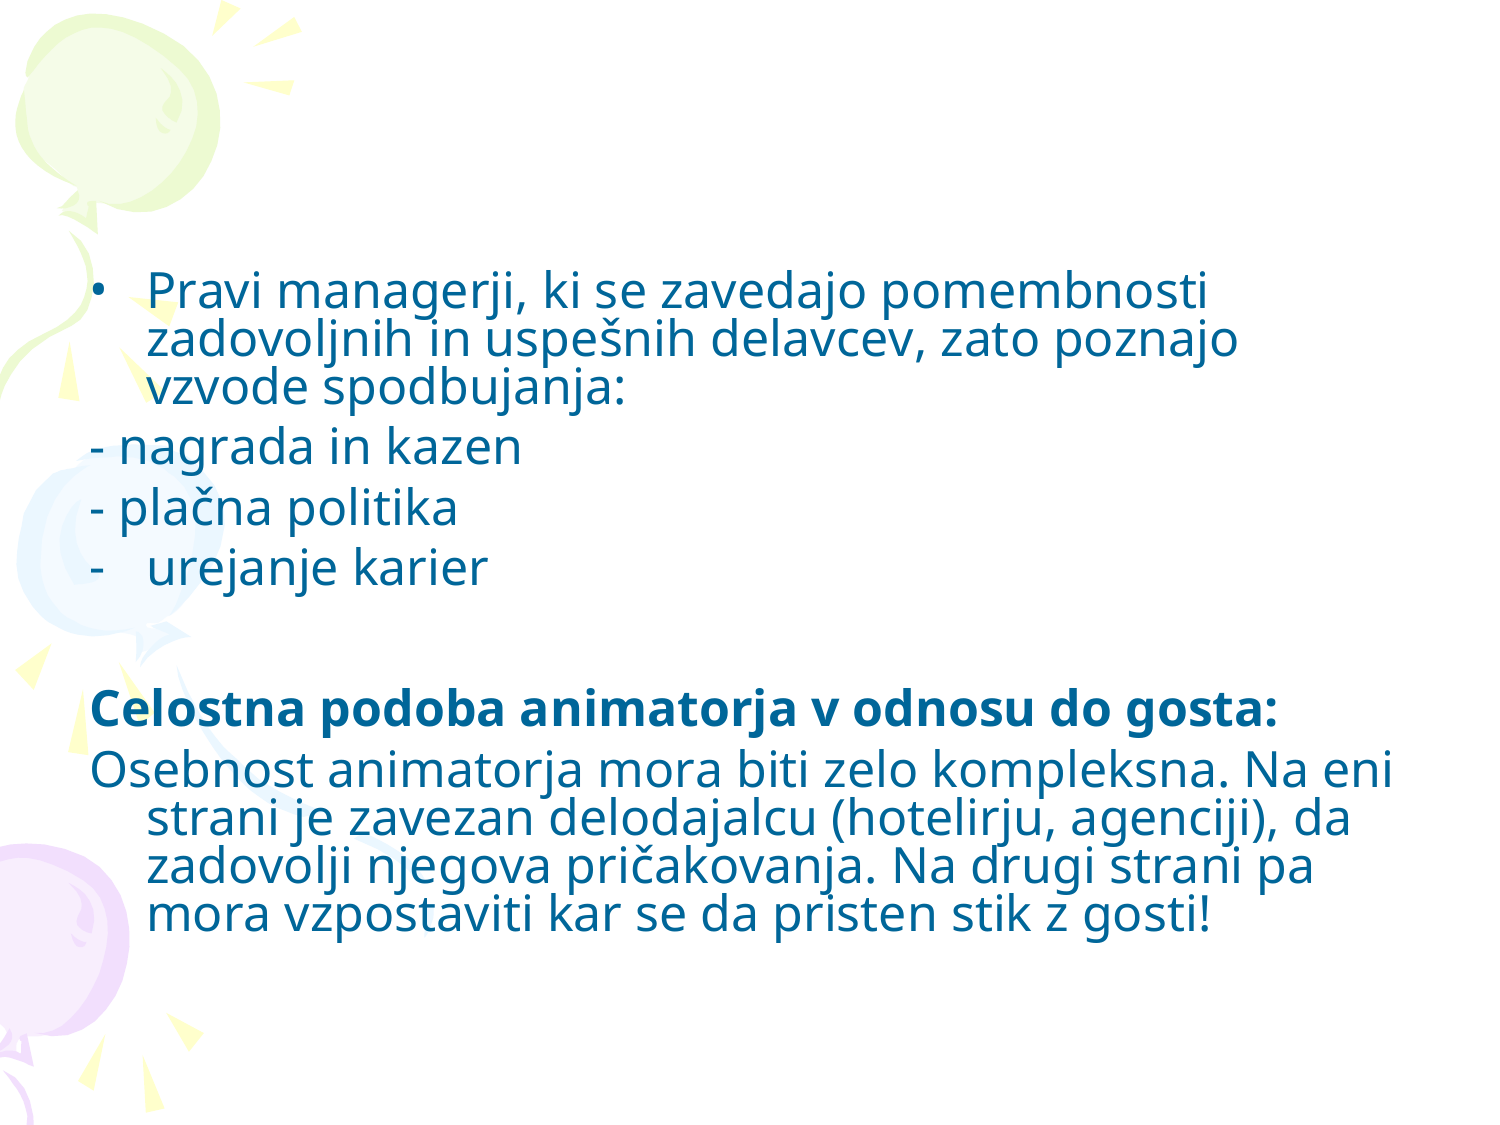

#
Pravi managerji, ki se zavedajo pomembnosti zadovoljnih in uspešnih delavcev, zato poznajo vzvode spodbujanja:
- nagrada in kazen
- plačna politika
urejanje karier
Celostna podoba animatorja v odnosu do gosta:
Osebnost animatorja mora biti zelo kompleksna. Na eni strani je zavezan delodajalcu (hotelirju, agenciji), da zadovolji njegova pričakovanja. Na drugi strani pa mora vzpostaviti kar se da pristen stik z gosti!